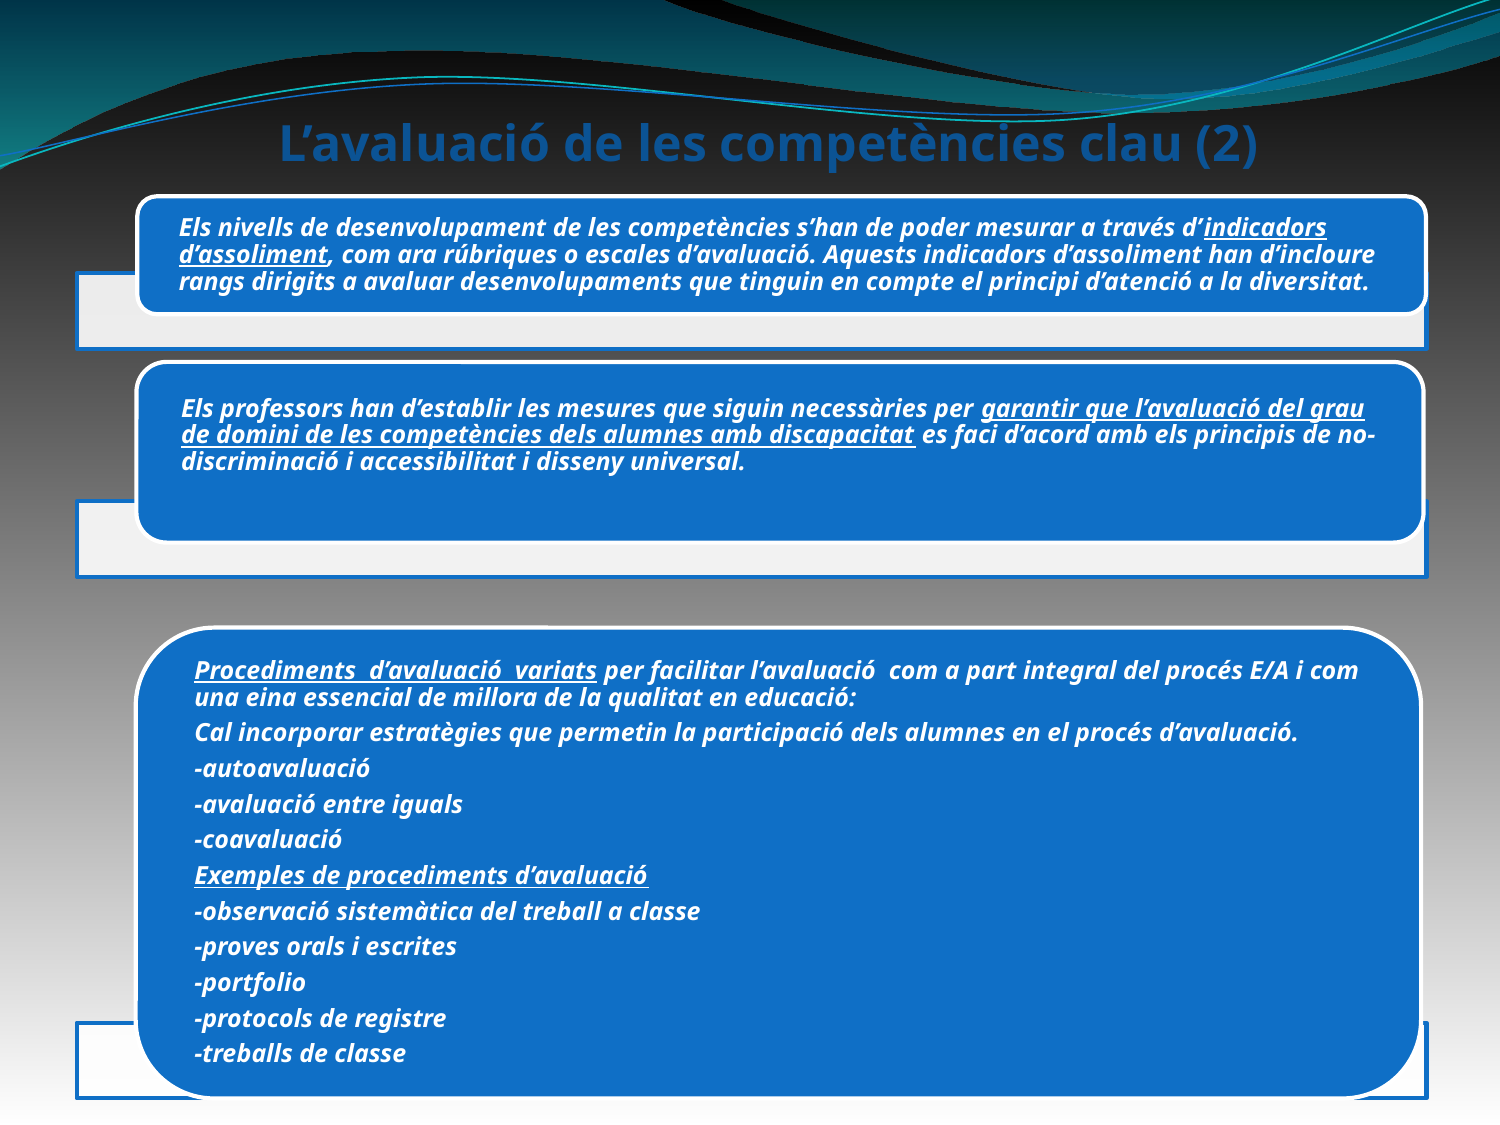

# L’avaluació de les competències clau (2)
Els nivells de desenvolupament de les competències s’han de poder mesurar a través d’indicadors d’assoliment, com ara rúbriques o escales d’avaluació. Aquests indicadors d’assoliment han d’incloure rangs dirigits a avaluar desenvolupaments que tinguin en compte el principi d’atenció a la diversitat.
Els professors han d’establir les mesures que siguin necessàries per garantir que l’avaluació del grau de domini de les competències dels alumnes amb discapacitat es faci d’acord amb els principis de no-discriminació i accessibilitat i disseny universal.
Procediments d’avaluació variats per facilitar l’avaluació com a part integral del procés E/A i com una eina essencial de millora de la qualitat en educació:
Cal incorporar estratègies que permetin la participació dels alumnes en el procés d’avaluació.
-autoavaluació
-avaluació entre iguals
-coavaluació
Exemples de procediments d’avaluació
-observació sistemàtica del treball a classe
-proves orals i escrites
-portfolio
-protocols de registre
-treballs de classe